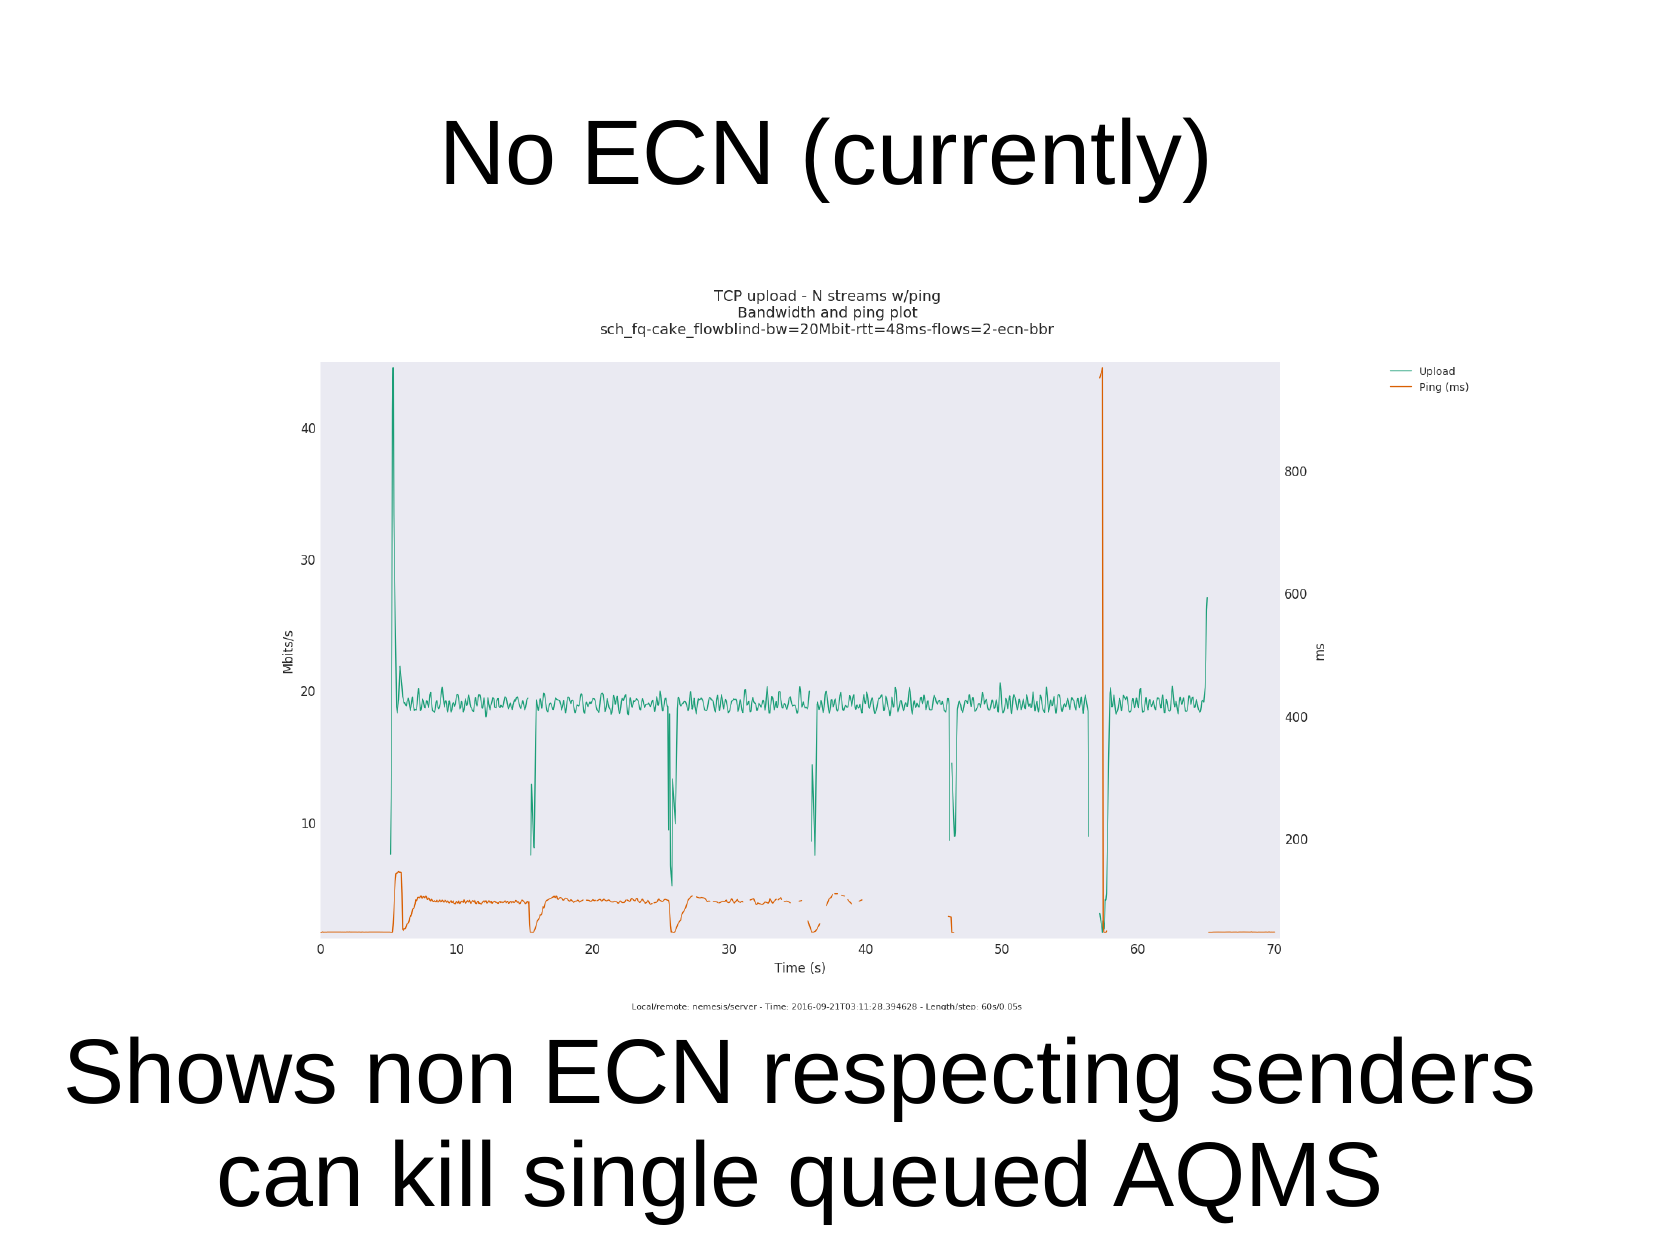

# No ECN (currently)
Shows non ECN respecting senders can kill single queued AQMS